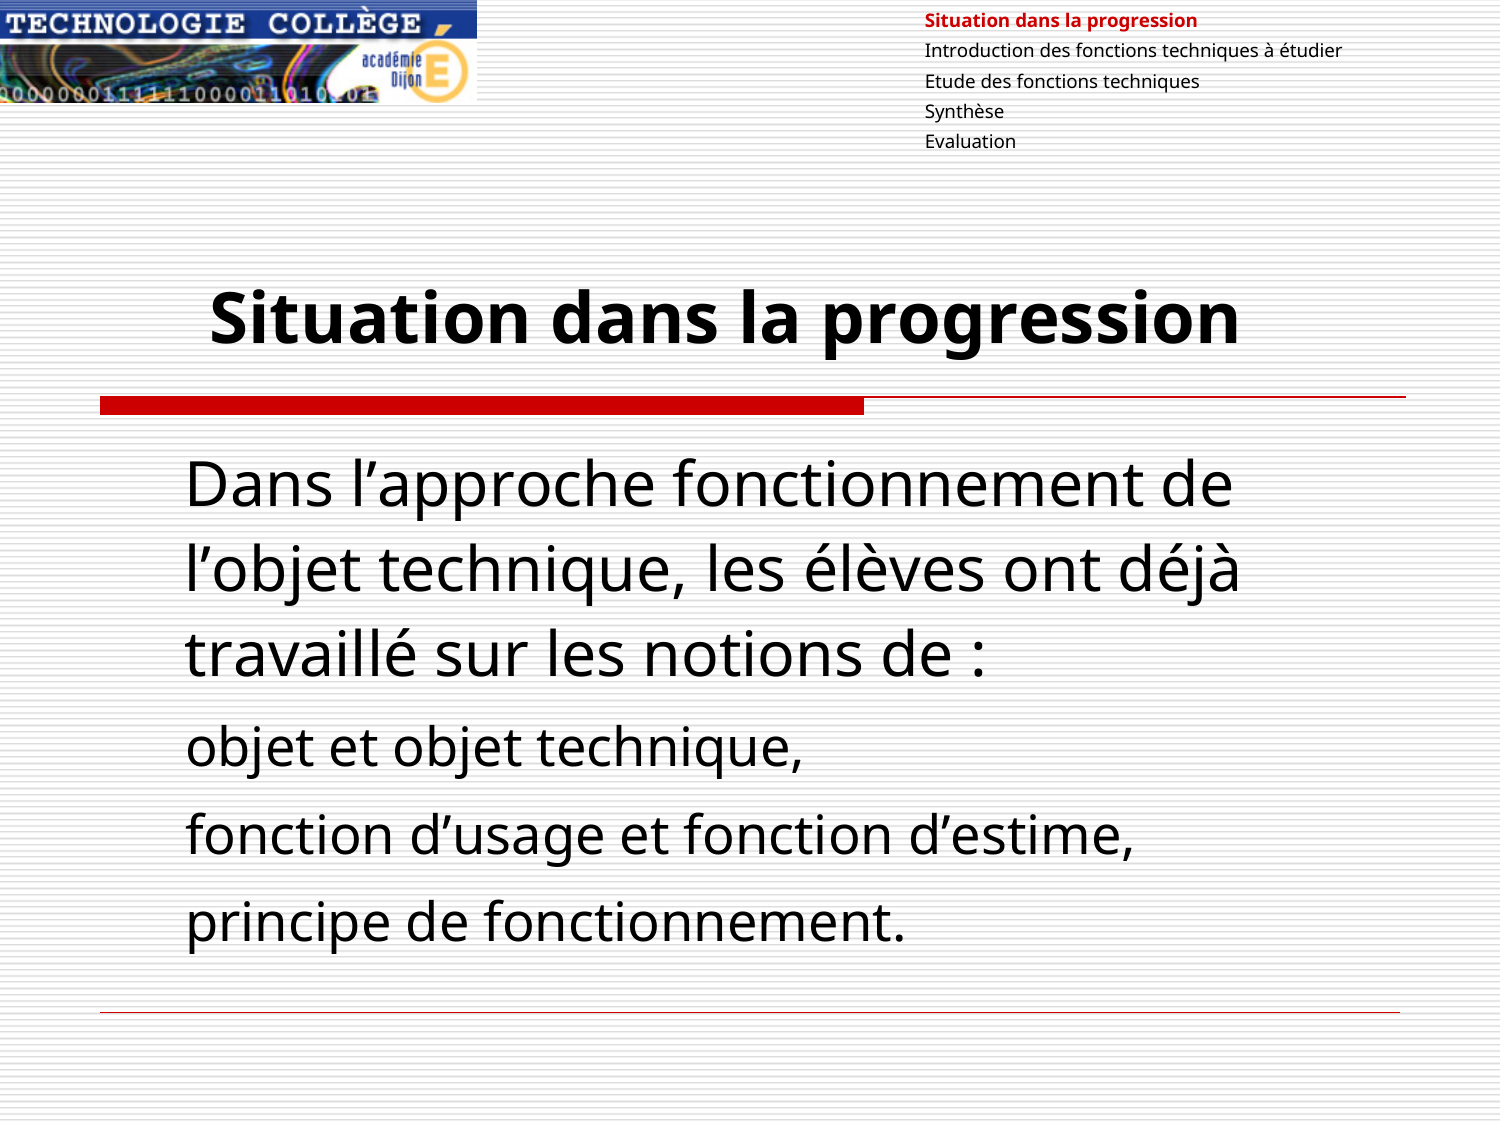

Situation dans la progression
Introduction des fonctions techniques à étudier
Etude des fonctions techniques
Synthèse
Evaluation
# Situation dans la progression
	Dans l’approche fonctionnement de l’objet technique, les élèves ont déjà travaillé sur les notions de :
objet et objet technique,
fonction d’usage et fonction d’estime,
principe de fonctionnement.